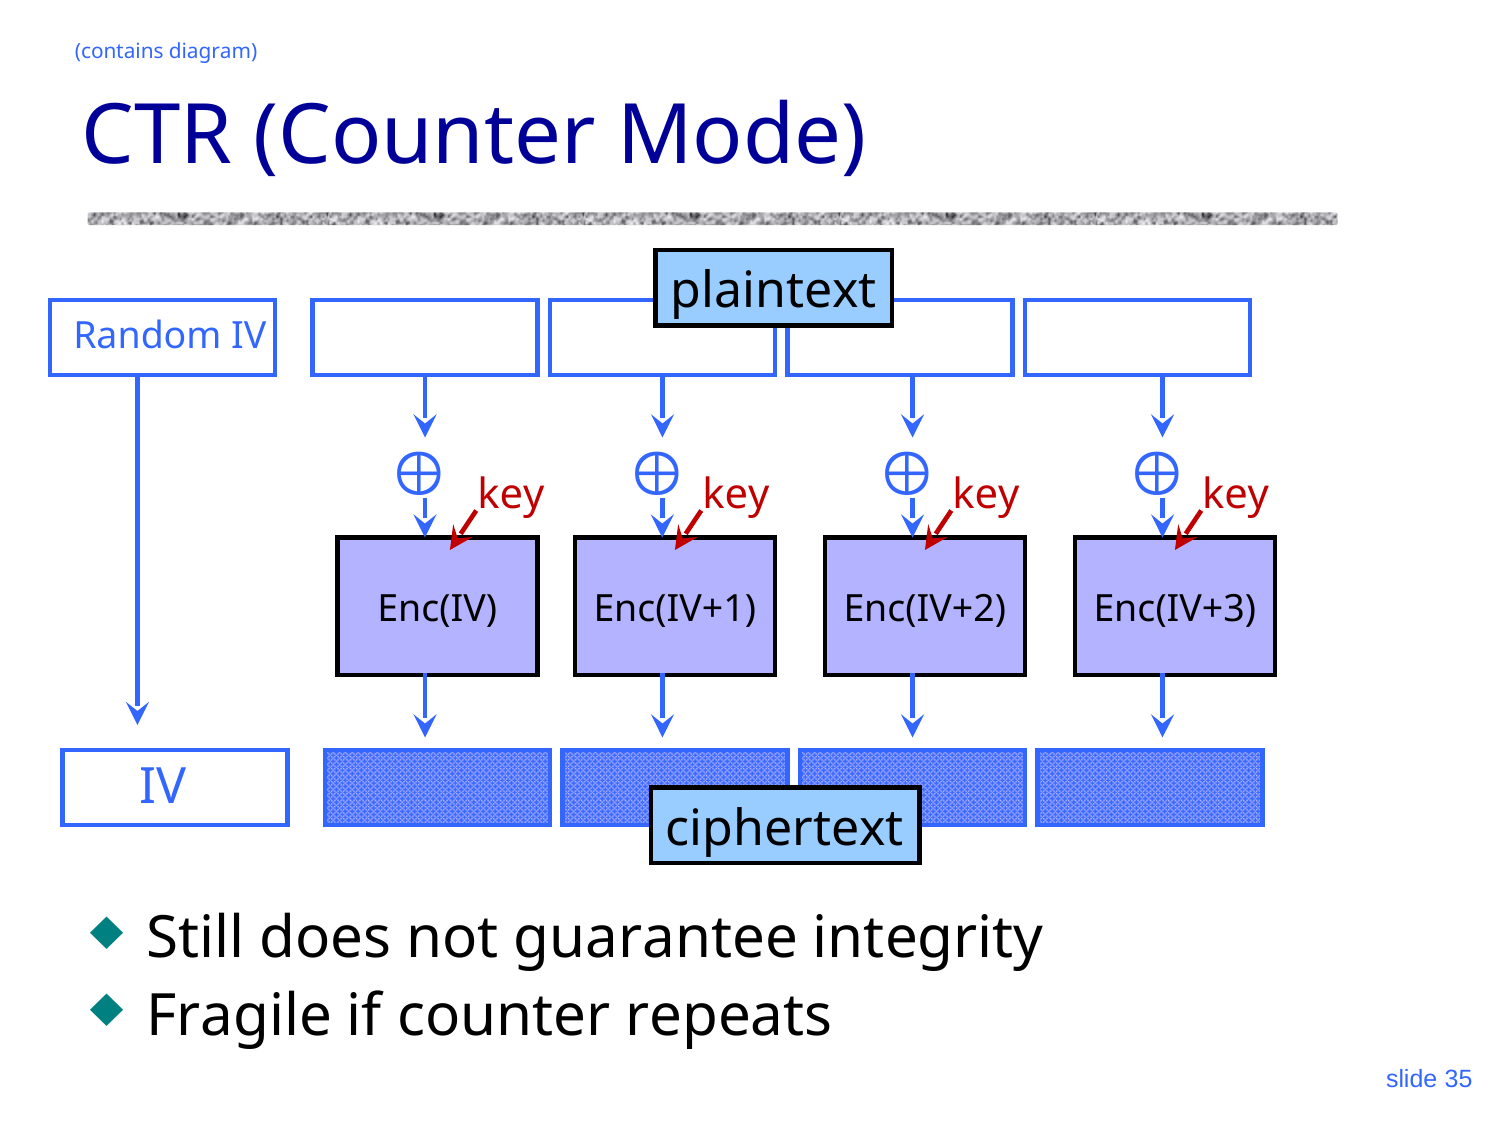

(contains diagram)
# CTR (Counter Mode)
plaintext
Random IV




key
key
key
key
Enc(IV)
Enc(IV+1)
Enc(IV+2)
Enc(IV+3)
IV
ciphertext
Still does not guarantee integrity
Fragile if counter repeats
slide